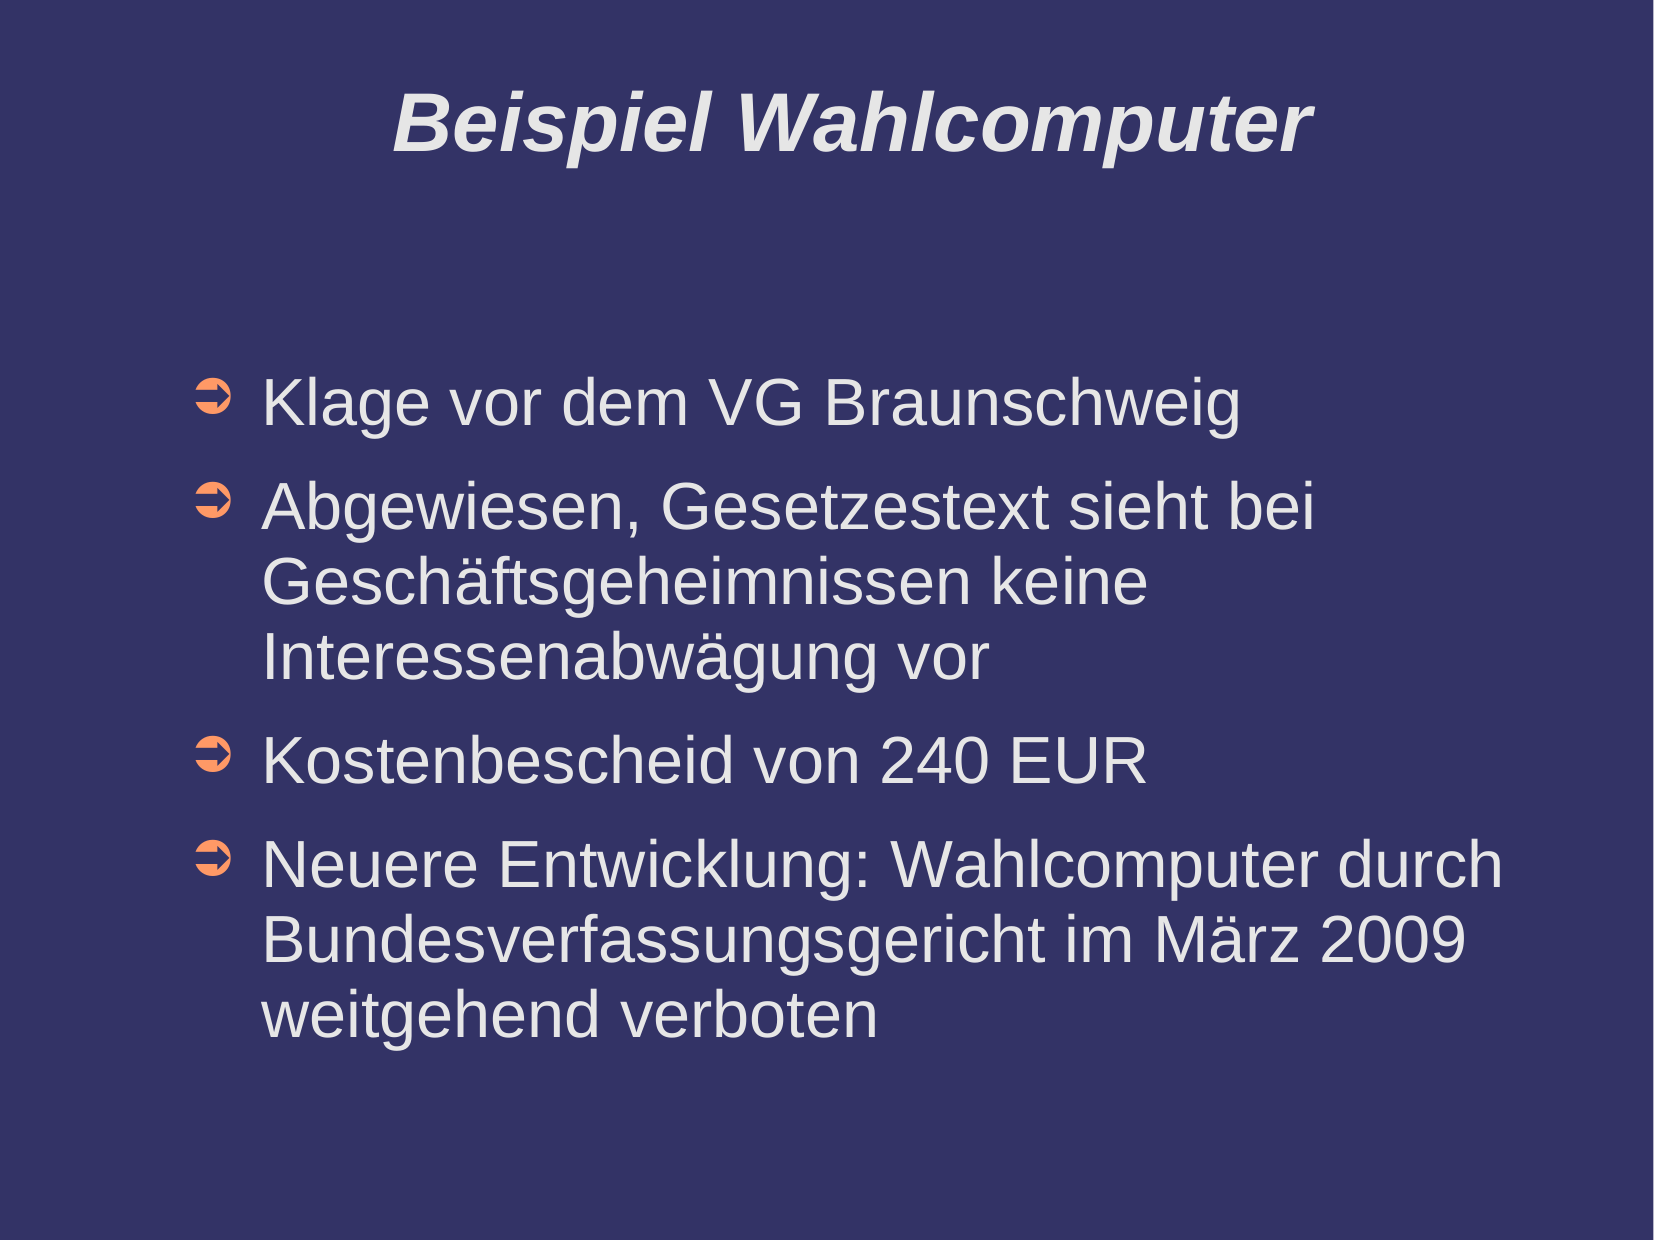

# Beispiel Wahlcomputer
Klage vor dem VG Braunschweig
Abgewiesen, Gesetzestext sieht bei Geschäftsgeheimnissen keine Interessenabwägung vor
Kostenbescheid von 240 EUR
Neuere Entwicklung: Wahlcomputer durch Bundesverfassungsgericht im März 2009 weitgehend verboten